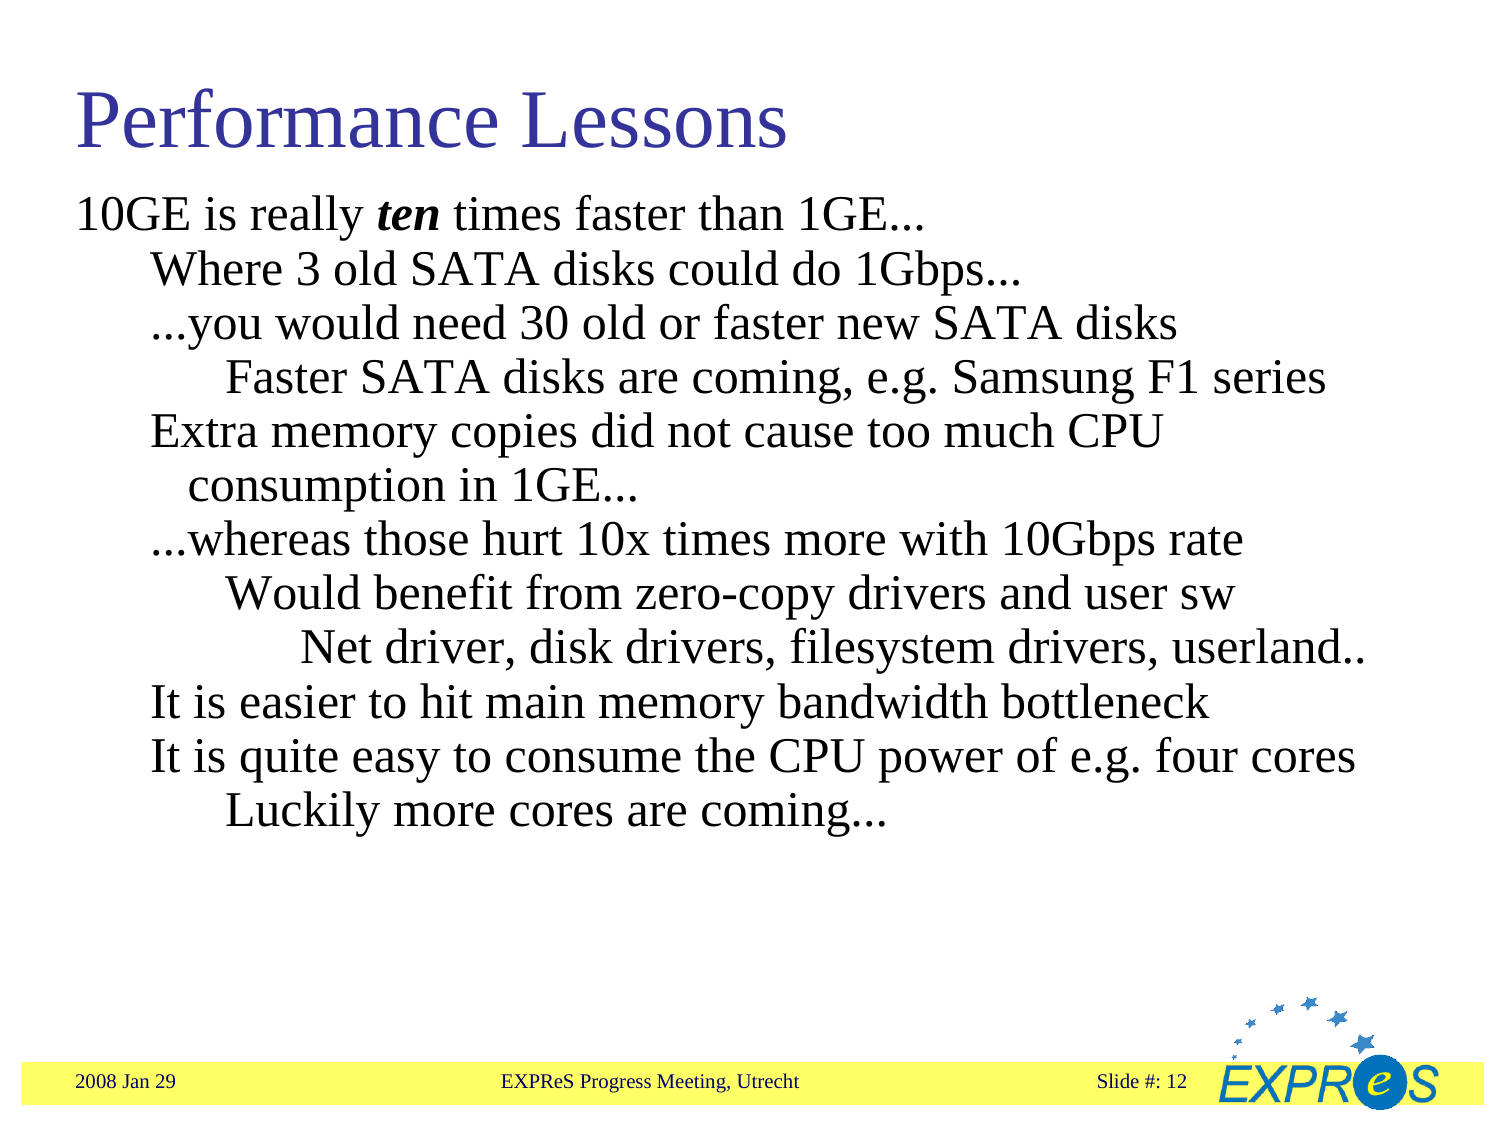

# Performance Lessons
10GE is really ten times faster than 1GE...
Where 3 old SATA disks could do 1Gbps...
...you would need 30 old or faster new SATA disks
Faster SATA disks are coming, e.g. Samsung F1 series
Extra memory copies did not cause too much CPU consumption in 1GE...
...whereas those hurt 10x times more with 10Gbps rate
Would benefit from zero-copy drivers and user sw
Net driver, disk drivers, filesystem drivers, userland..
It is easier to hit main memory bandwidth bottleneck
It is quite easy to consume the CPU power of e.g. four cores
Luckily more cores are coming...